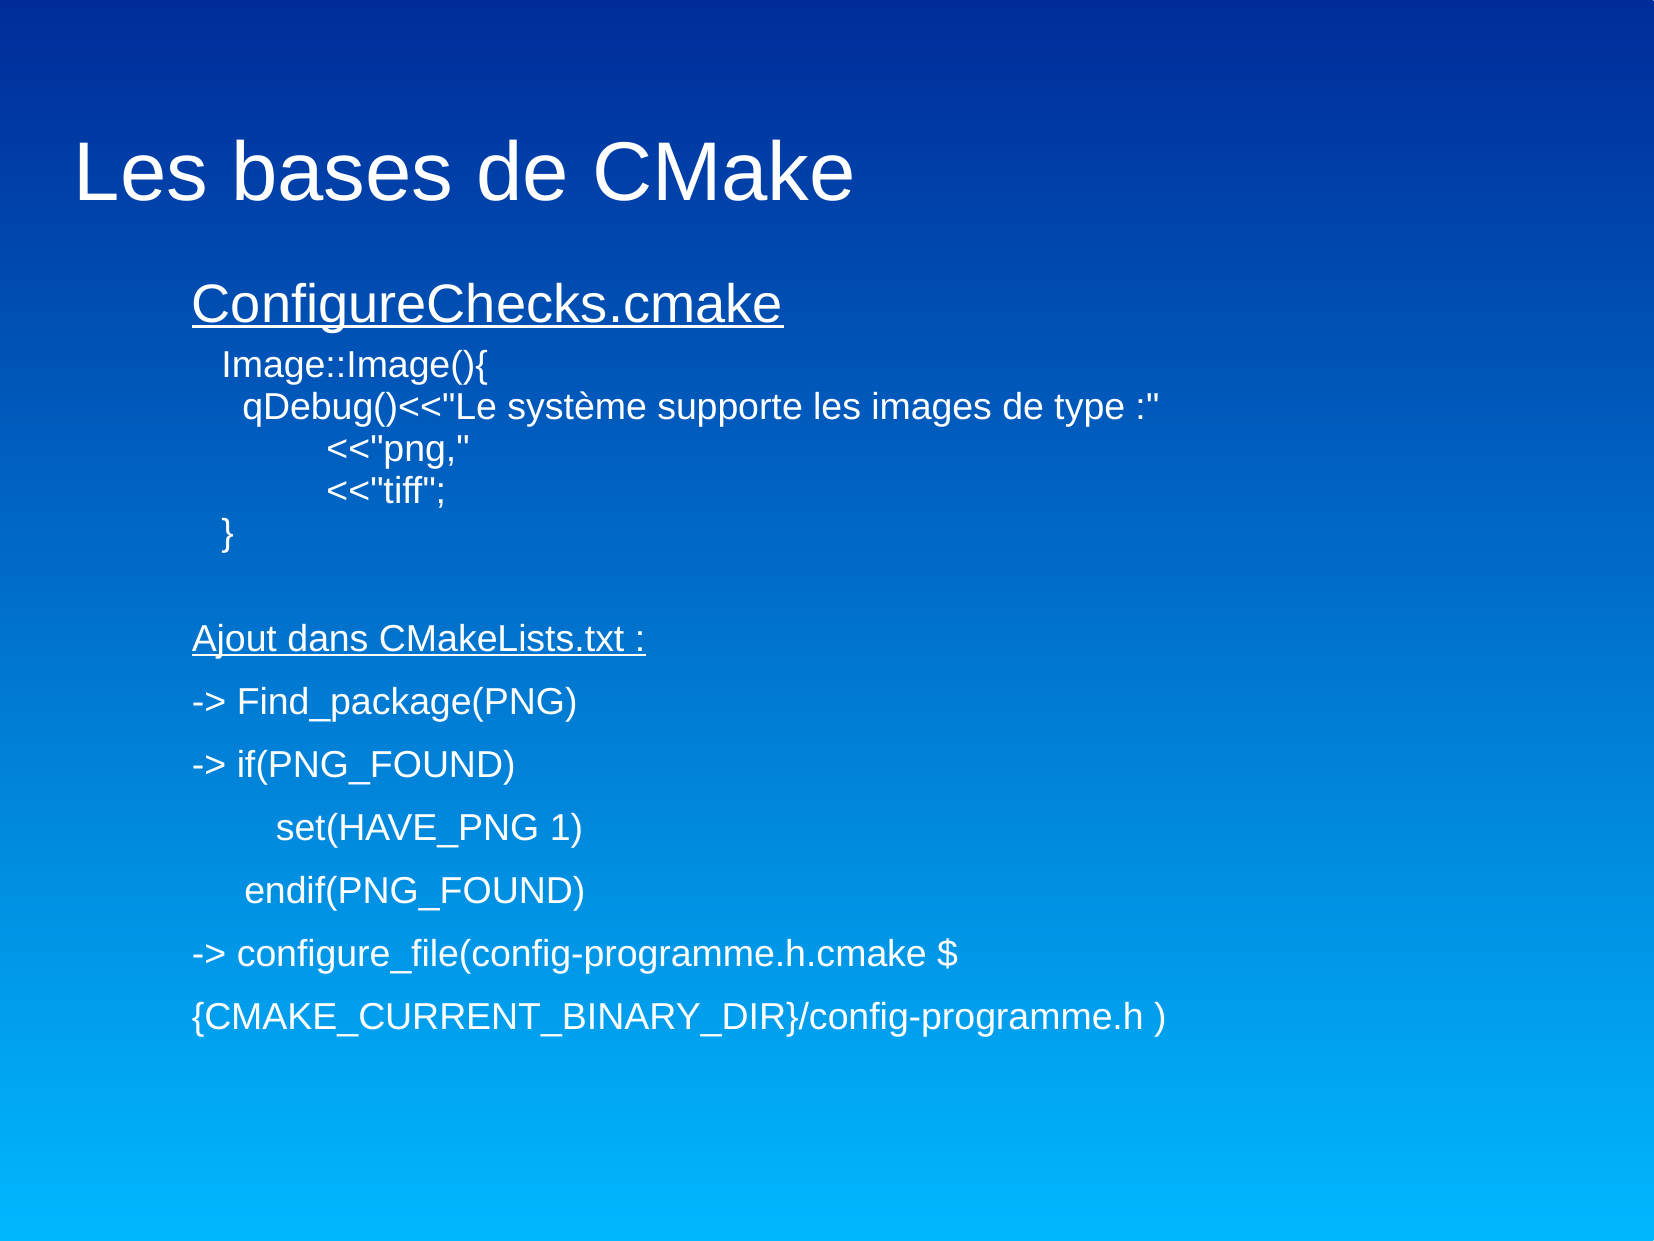

Les bases de CMake
ConfigureChecks.cmake
Image::Image(){
 qDebug()<<"Le système supporte les images de type :"
 <<"png,"
 <<"tiff";
}
Ajout dans CMakeLists.txt :
-> Find_package(PNG)
-> if(PNG_FOUND)
 set(HAVE_PNG 1)
 endif(PNG_FOUND)
-> configure_file(config-programme.h.cmake ${CMAKE_CURRENT_BINARY_DIR}/config-programme.h )